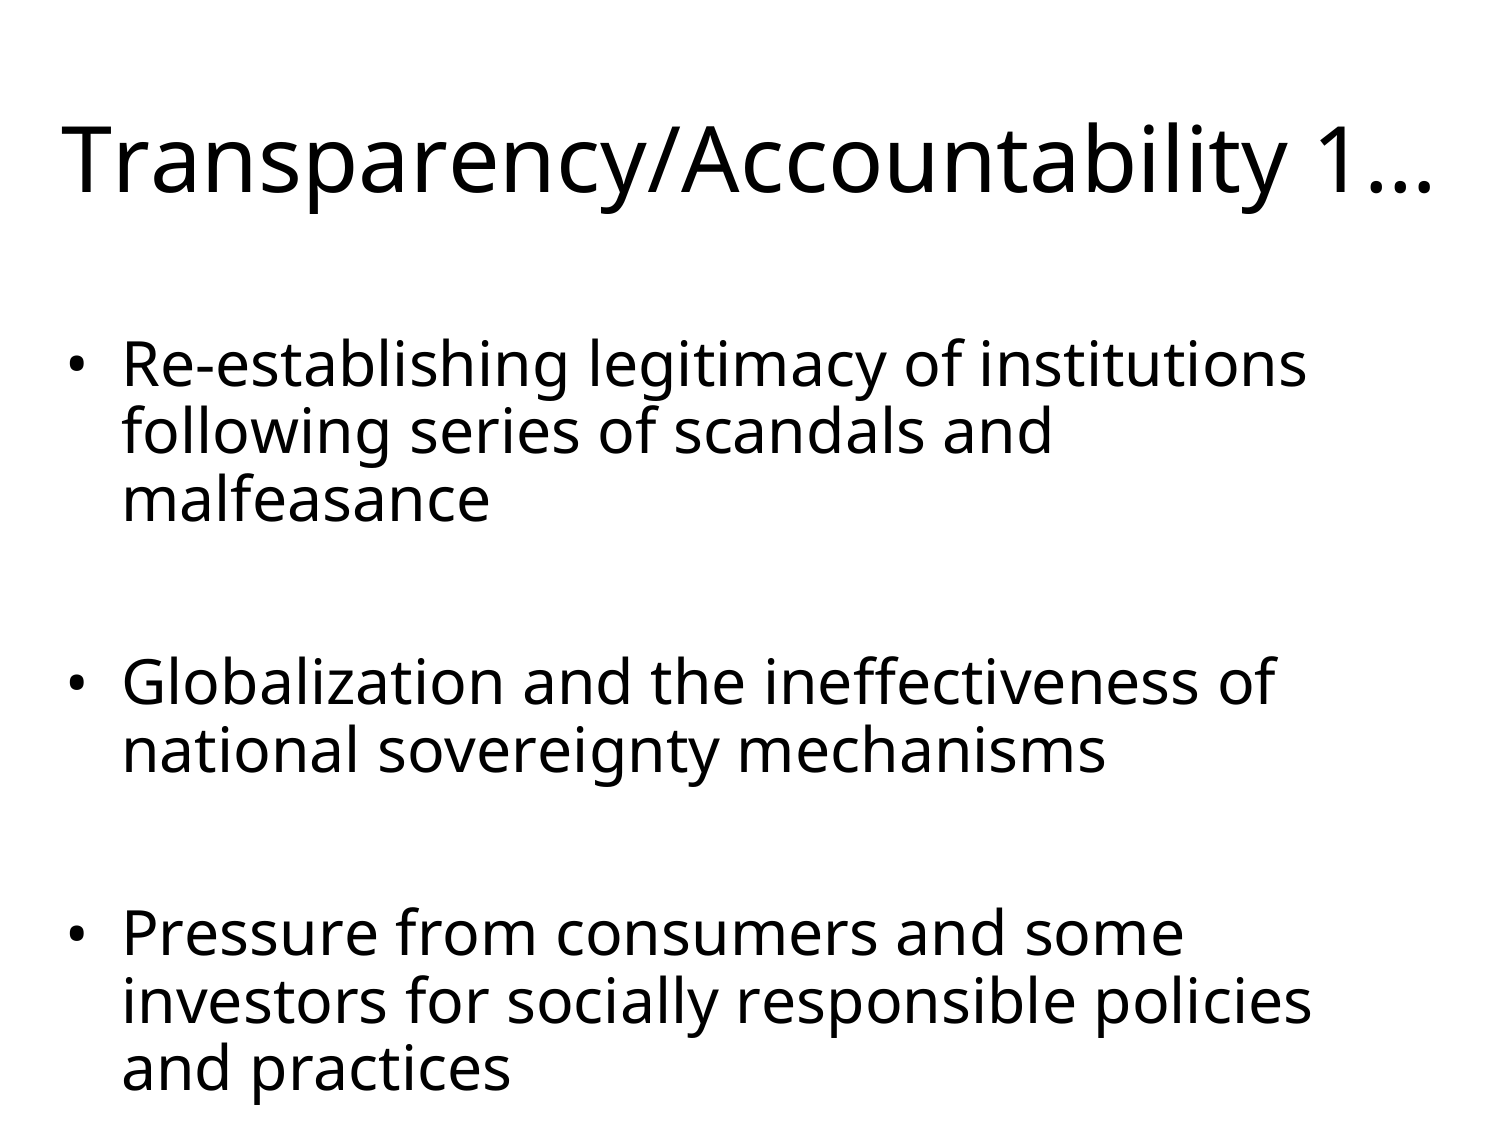

# Transparency/Accountability 1…
Re-establishing legitimacy of institutions following series of scandals and malfeasance
Globalization and the ineffectiveness of national sovereignty mechanisms
Pressure from consumers and some investors for socially responsible policies and practices